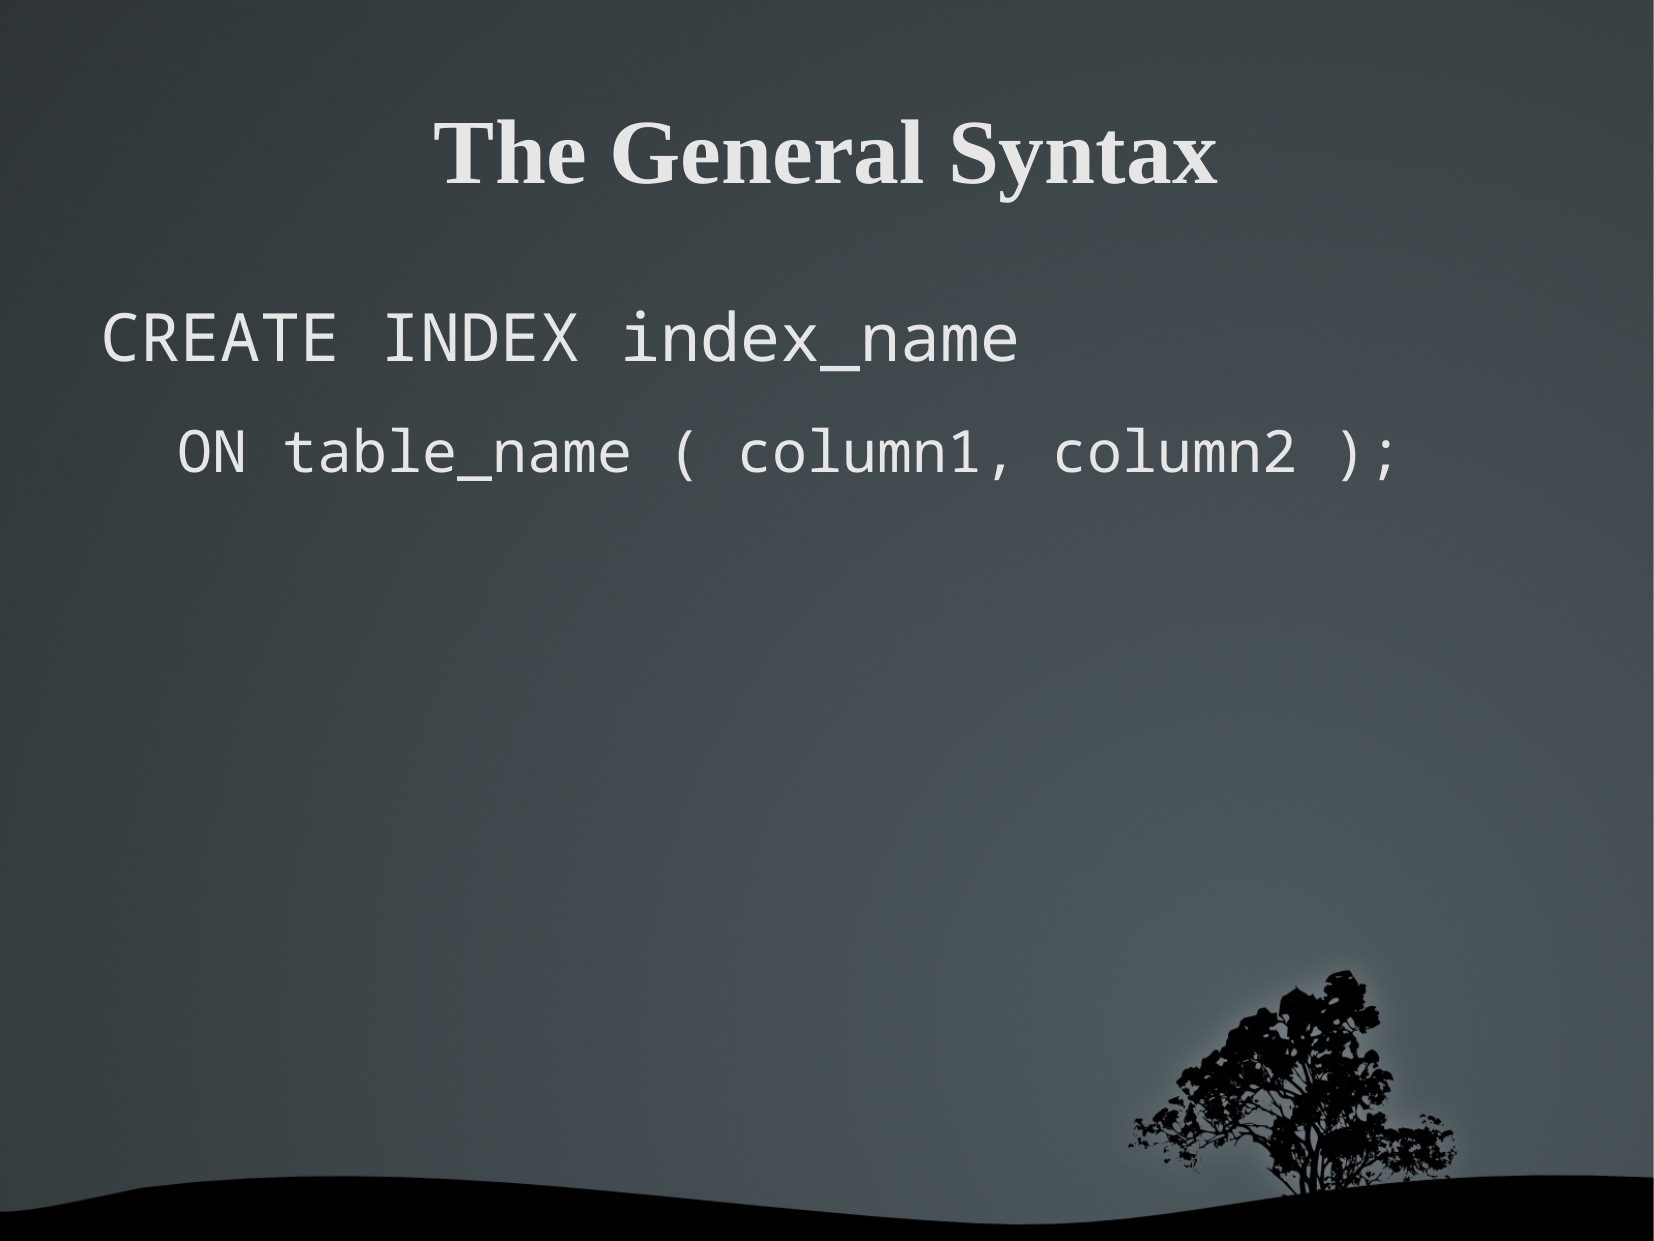

# The General Syntax
CREATE INDEX index_name
ON table_name ( column1, column2 );